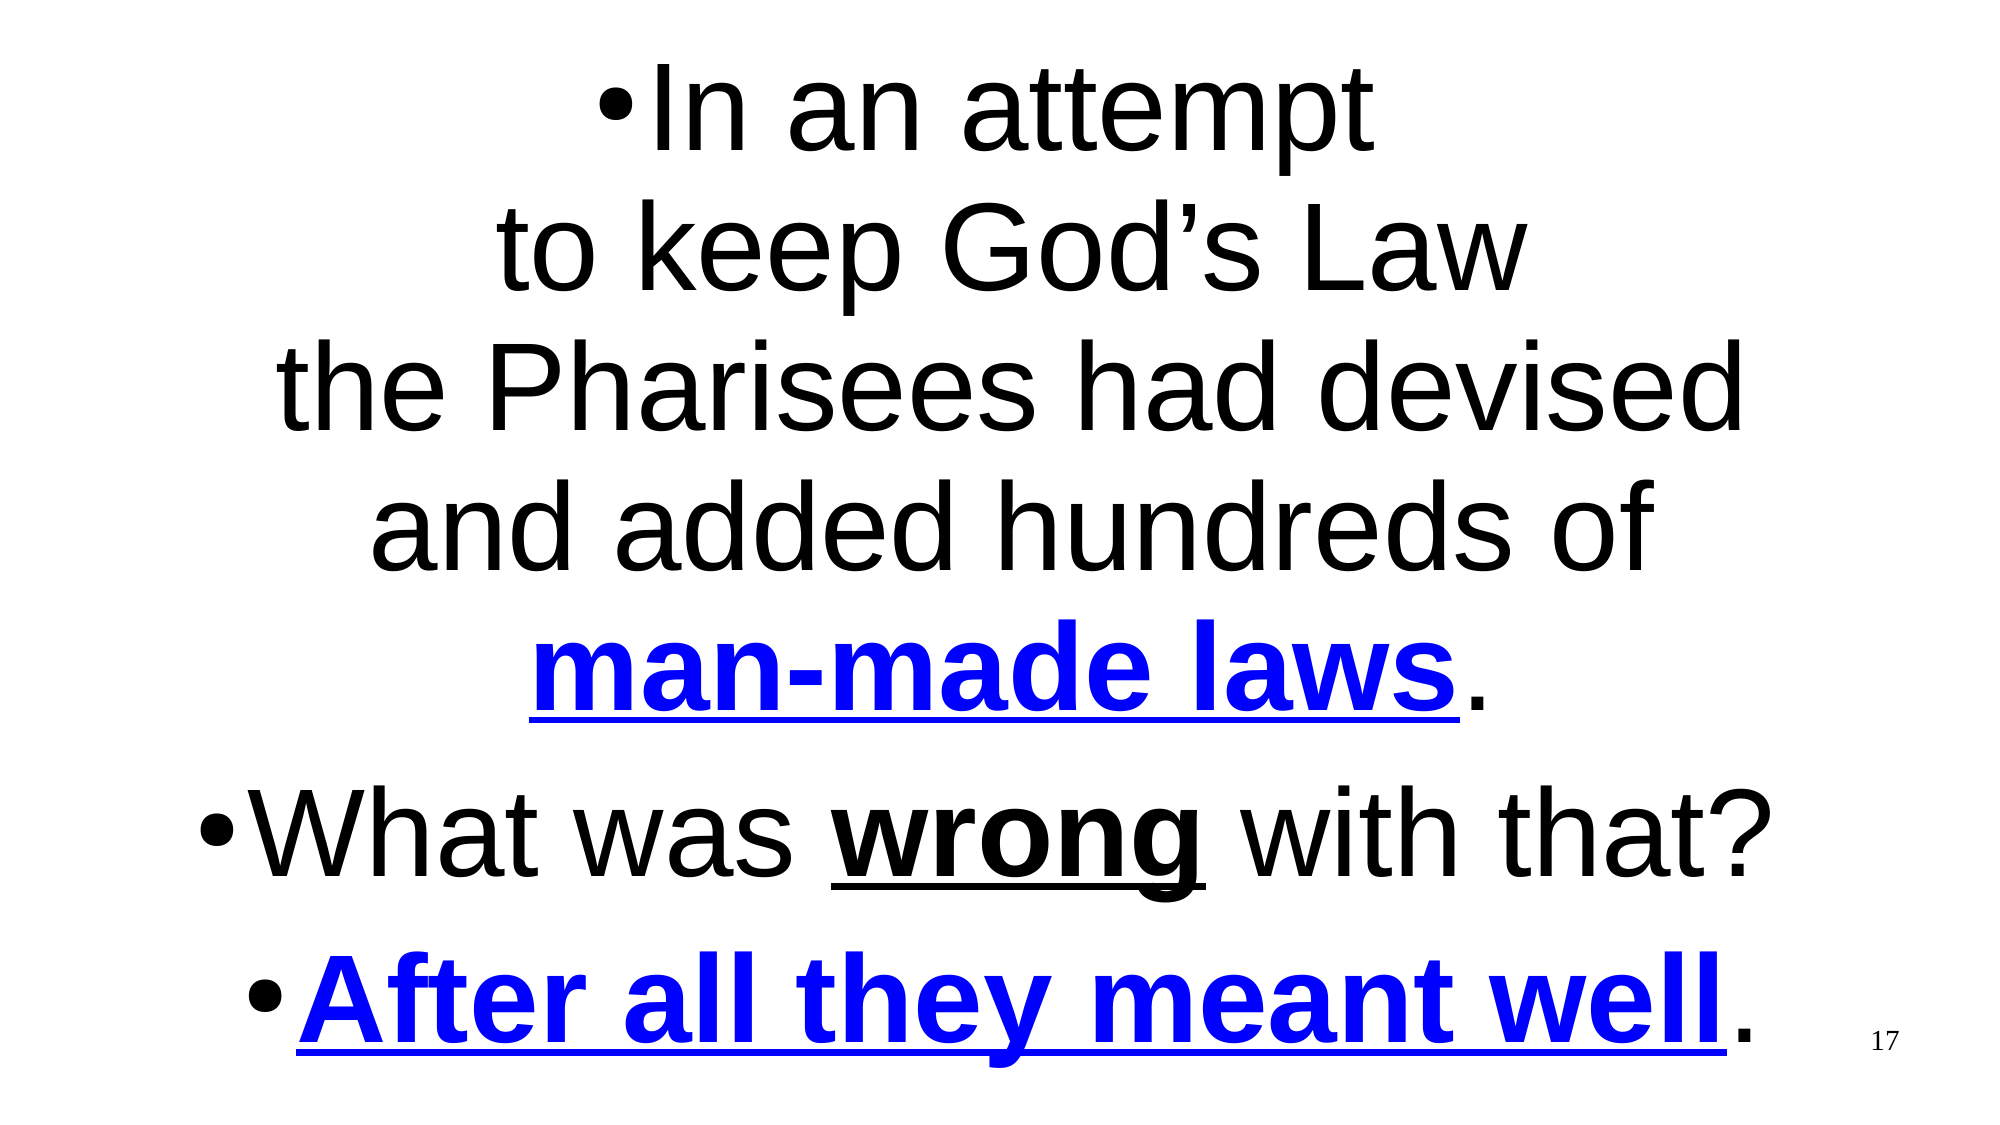

# In an attempt to keep God’s Law the Pharisees had devised and added hundreds of man-made laws.
What was wrong with that?
After all they meant well.
17